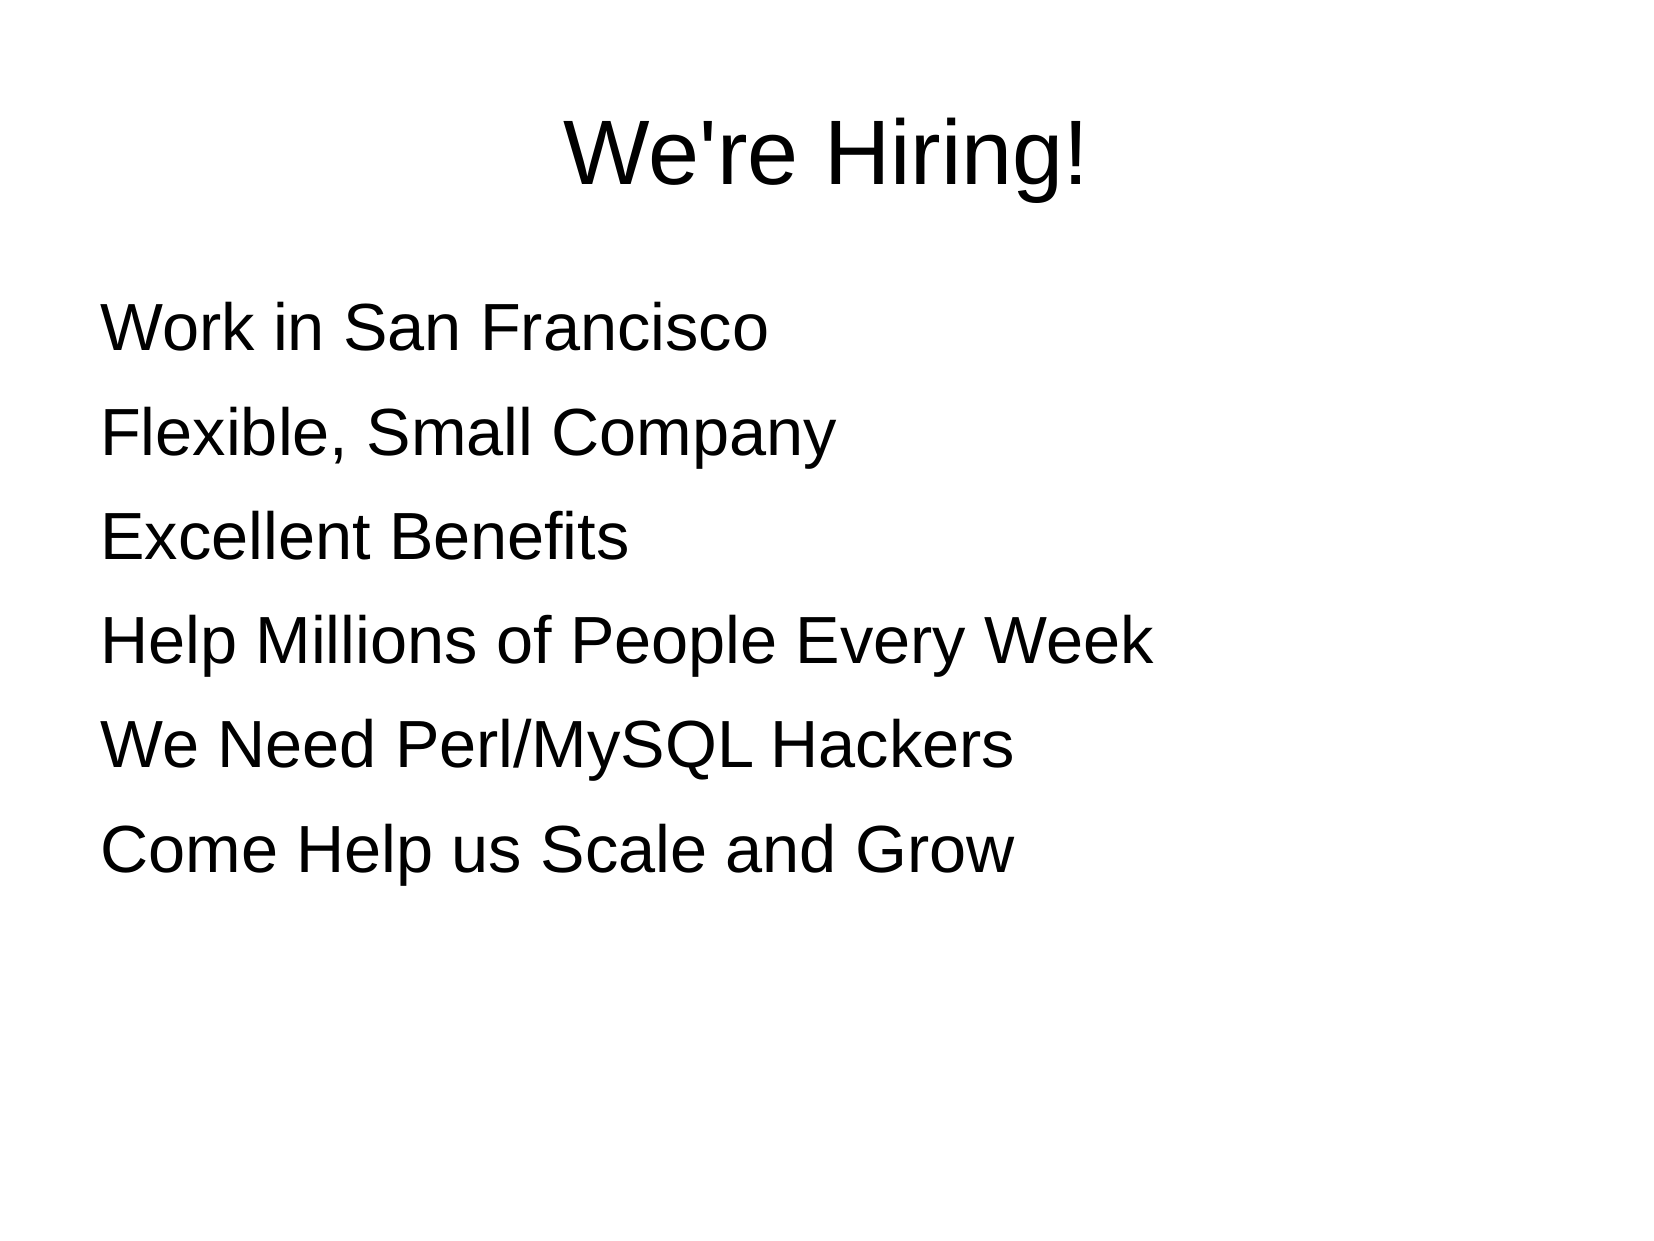

# We're Hiring!
Work in San Francisco
Flexible, Small Company
Excellent Benefits
Help Millions of People Every Week
We Need Perl/MySQL Hackers
Come Help us Scale and Grow